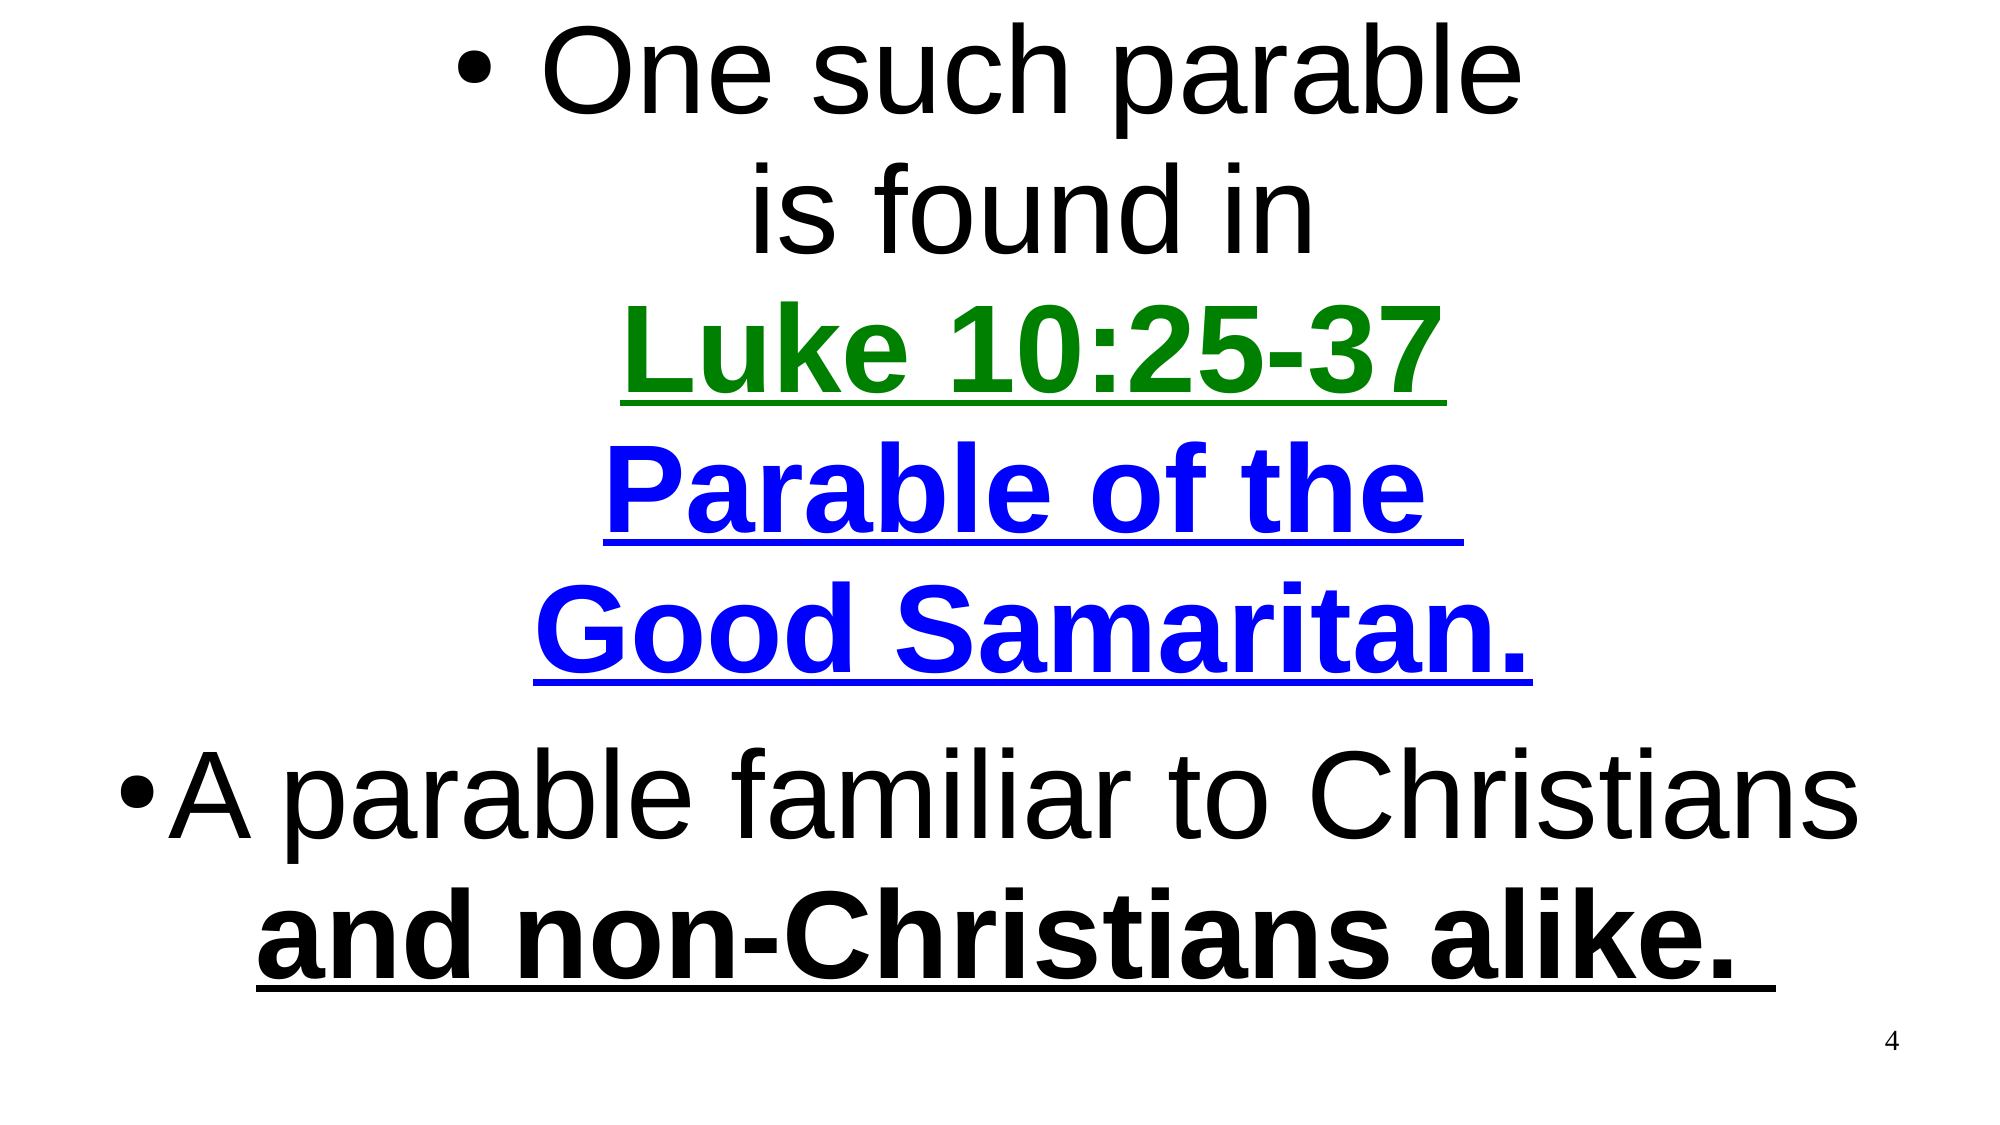

# One such parable is found in Luke 10:25-37 Parable of the Good Samaritan.
A parable familiar to Christians
and non-Christians alike.
4